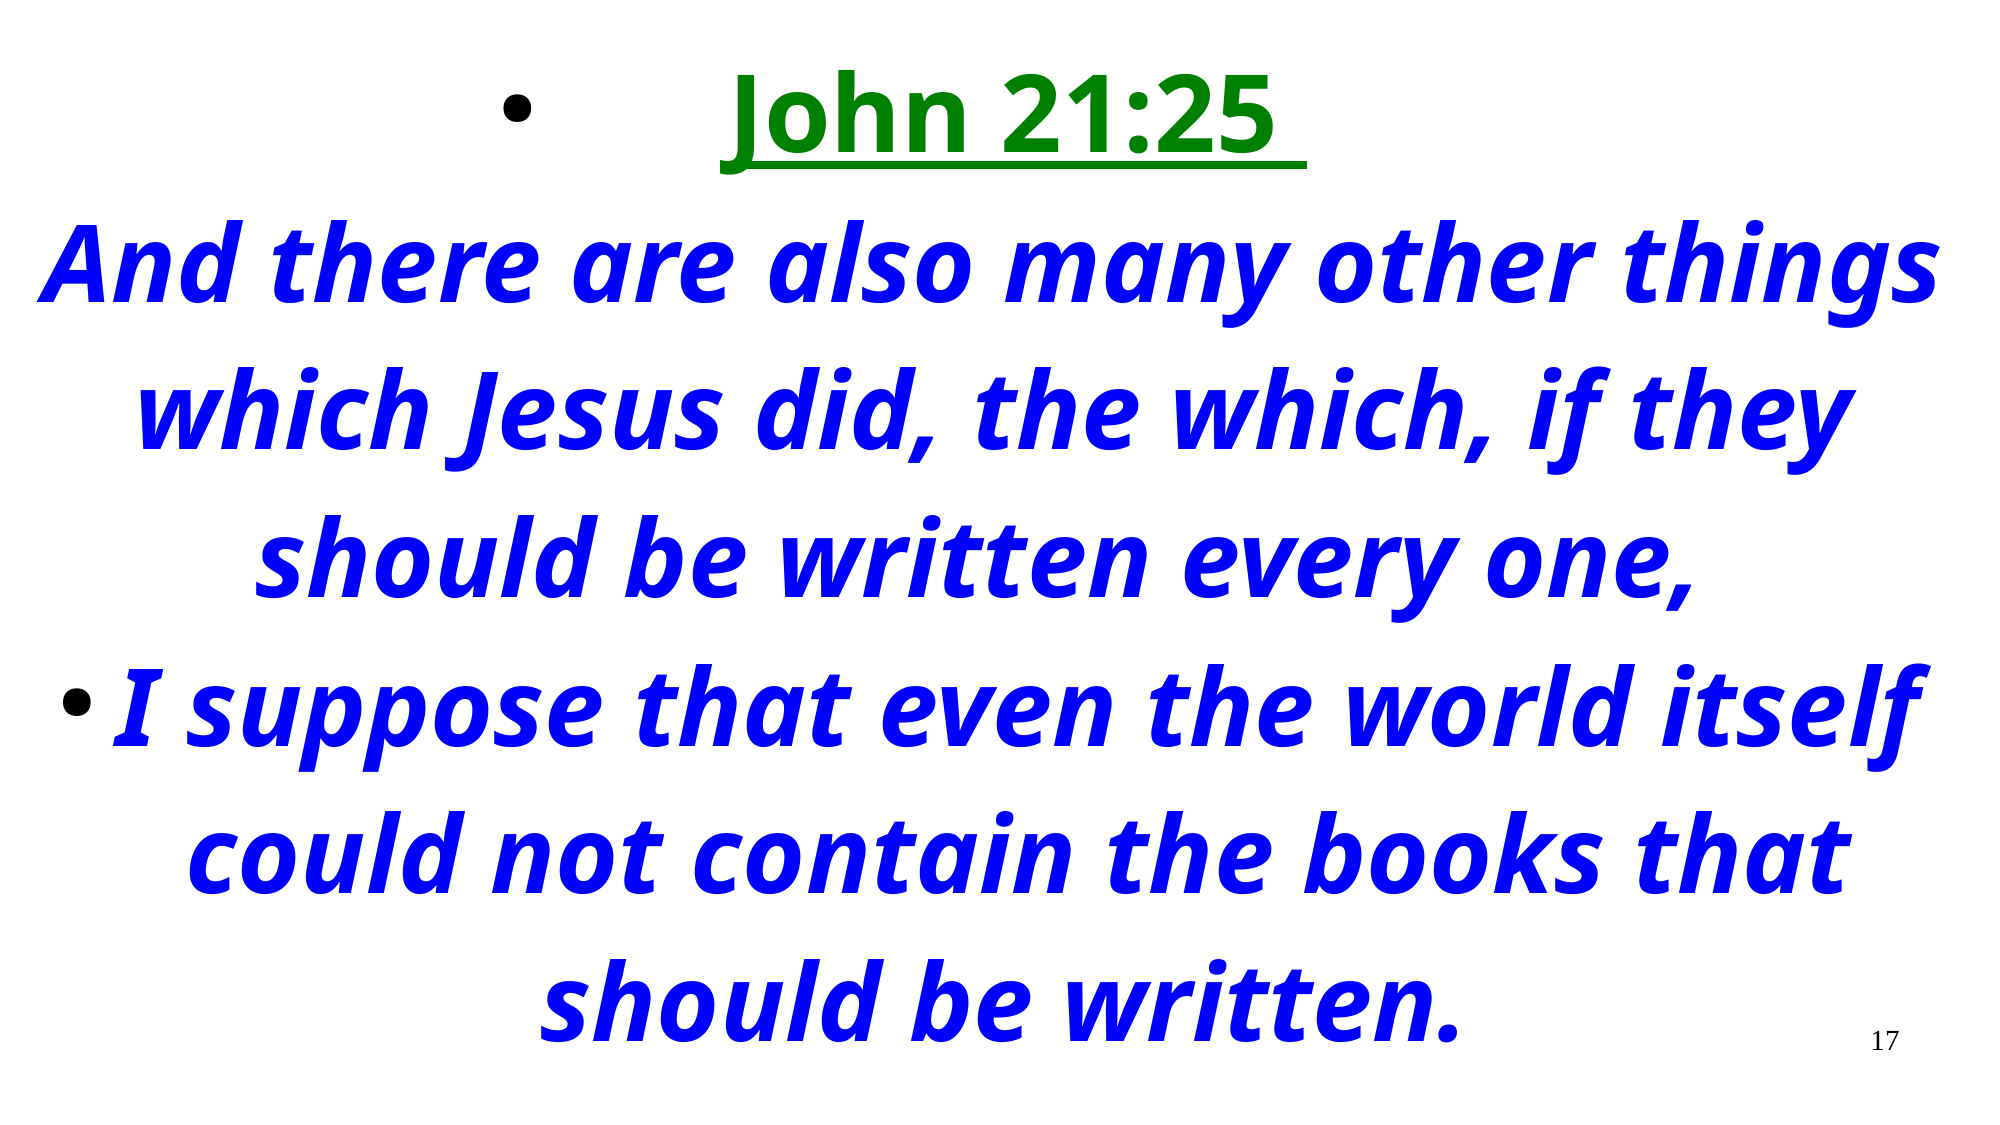

# John 21:25
And there are also many other things which Jesus did, the which, if they should be written every one,
I suppose that even the world itself could not contain the books that should be written.
17